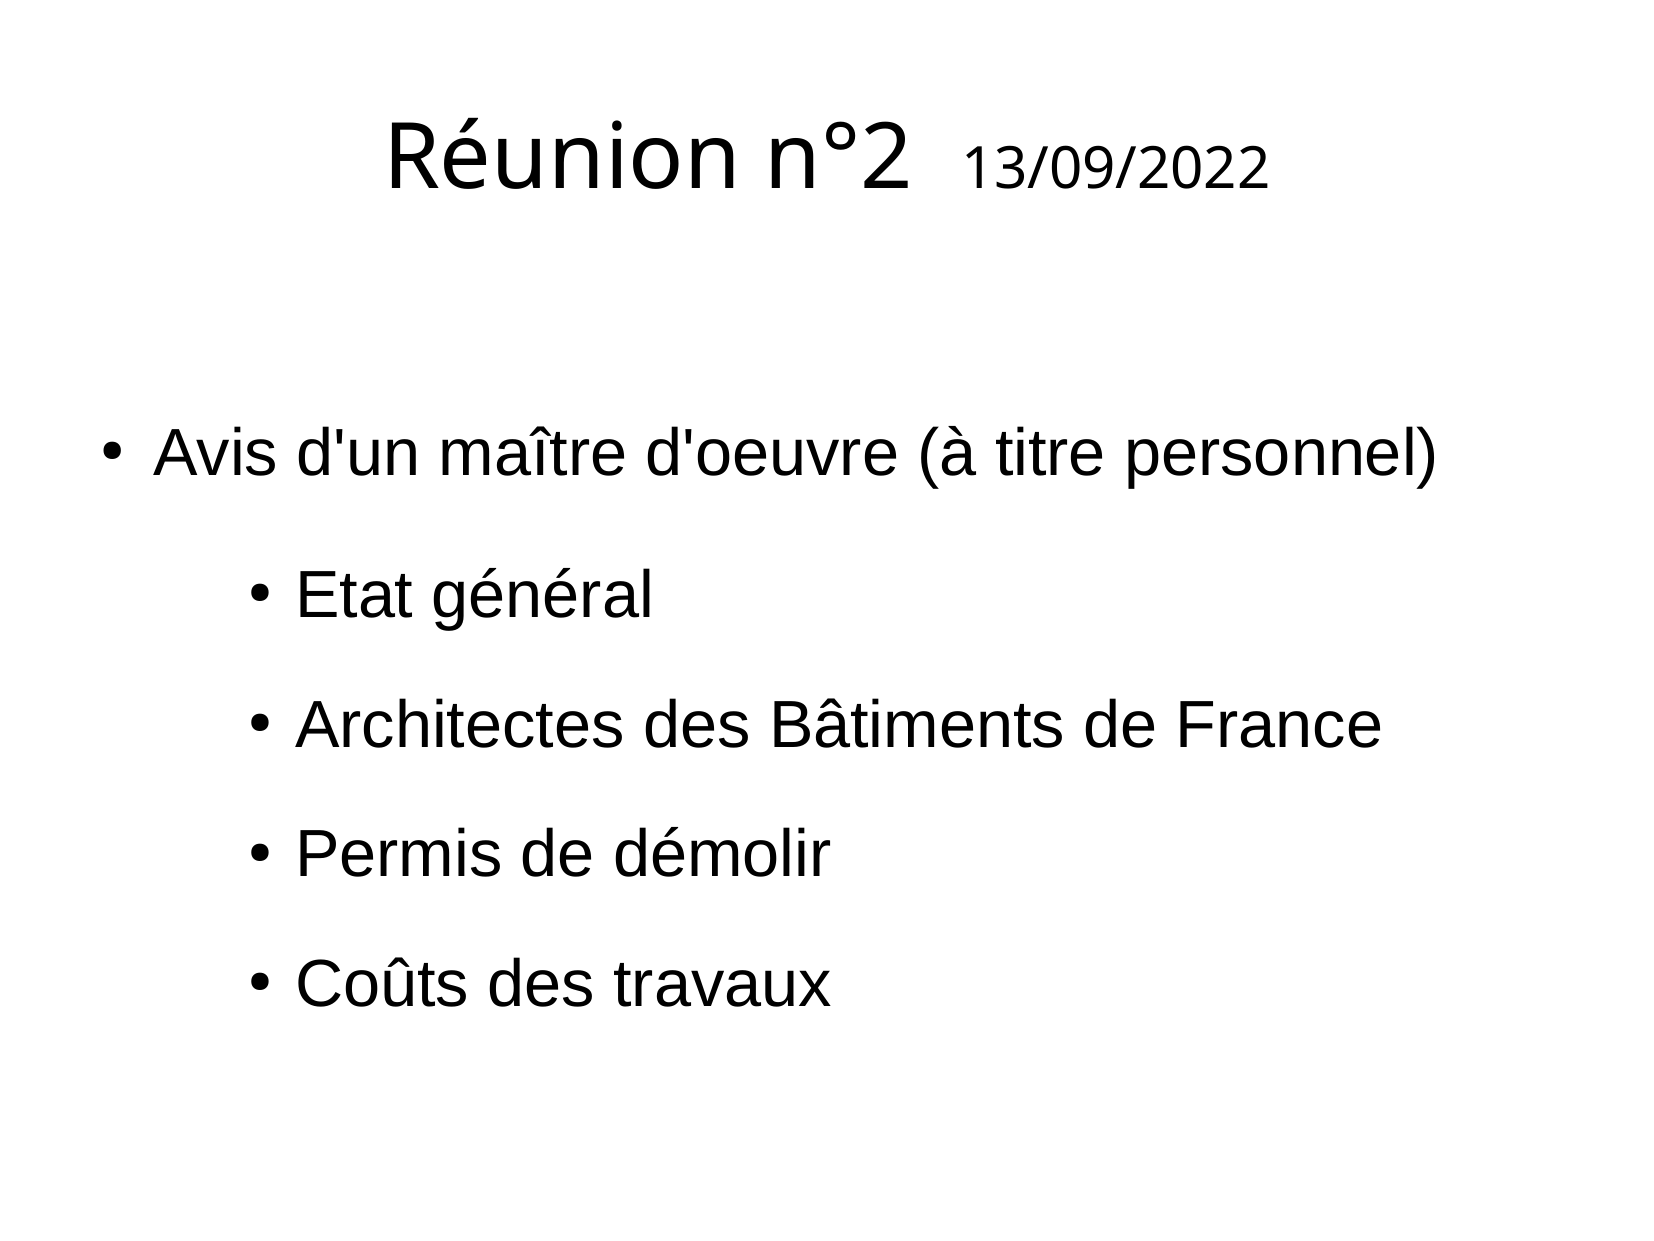

# Réunion n°2 13/09/2022
Avis d'un maître d'oeuvre (à titre personnel)
Etat général
Architectes des Bâtiments de France
Permis de démolir
Coûts des travaux